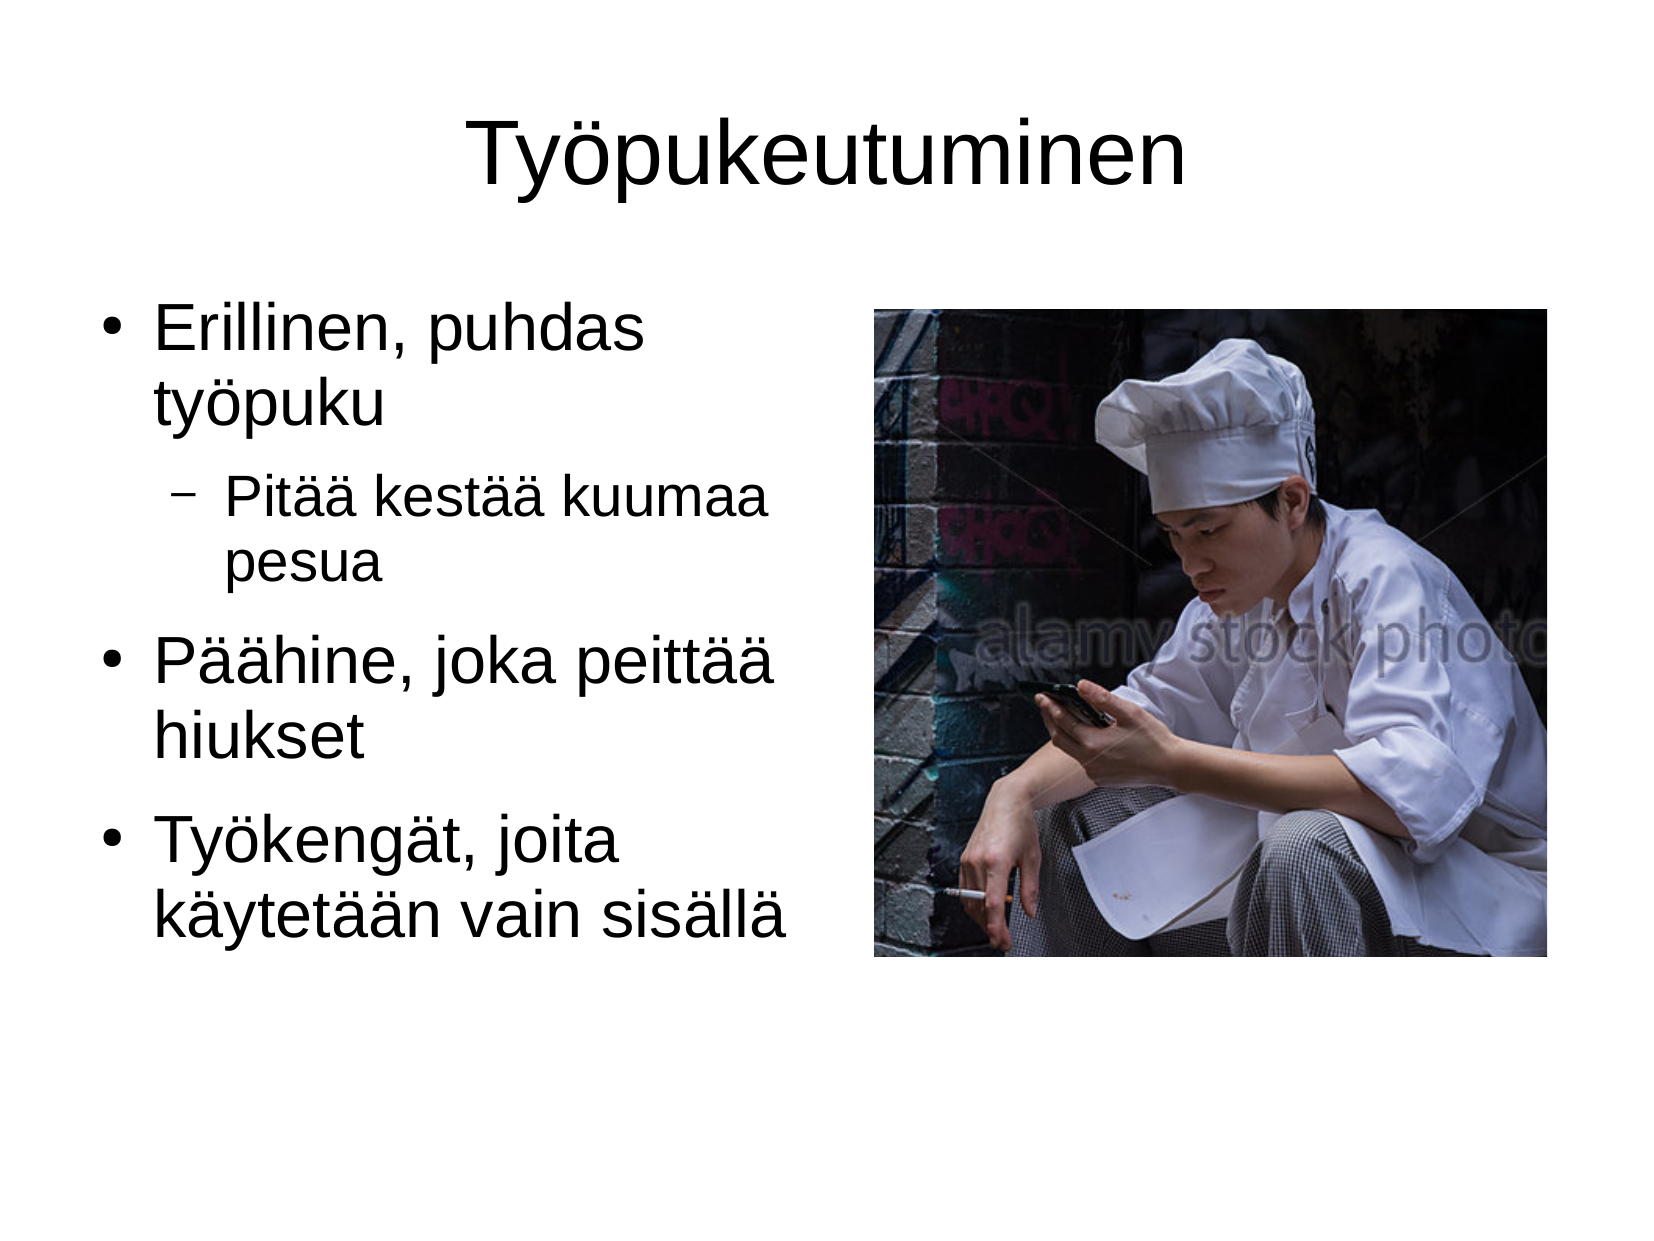

# Työpukeutuminen
Erillinen, puhdas työpuku
Pitää kestää kuumaa pesua
Päähine, joka peittää hiukset
Työkengät, joita käytetään vain sisällä